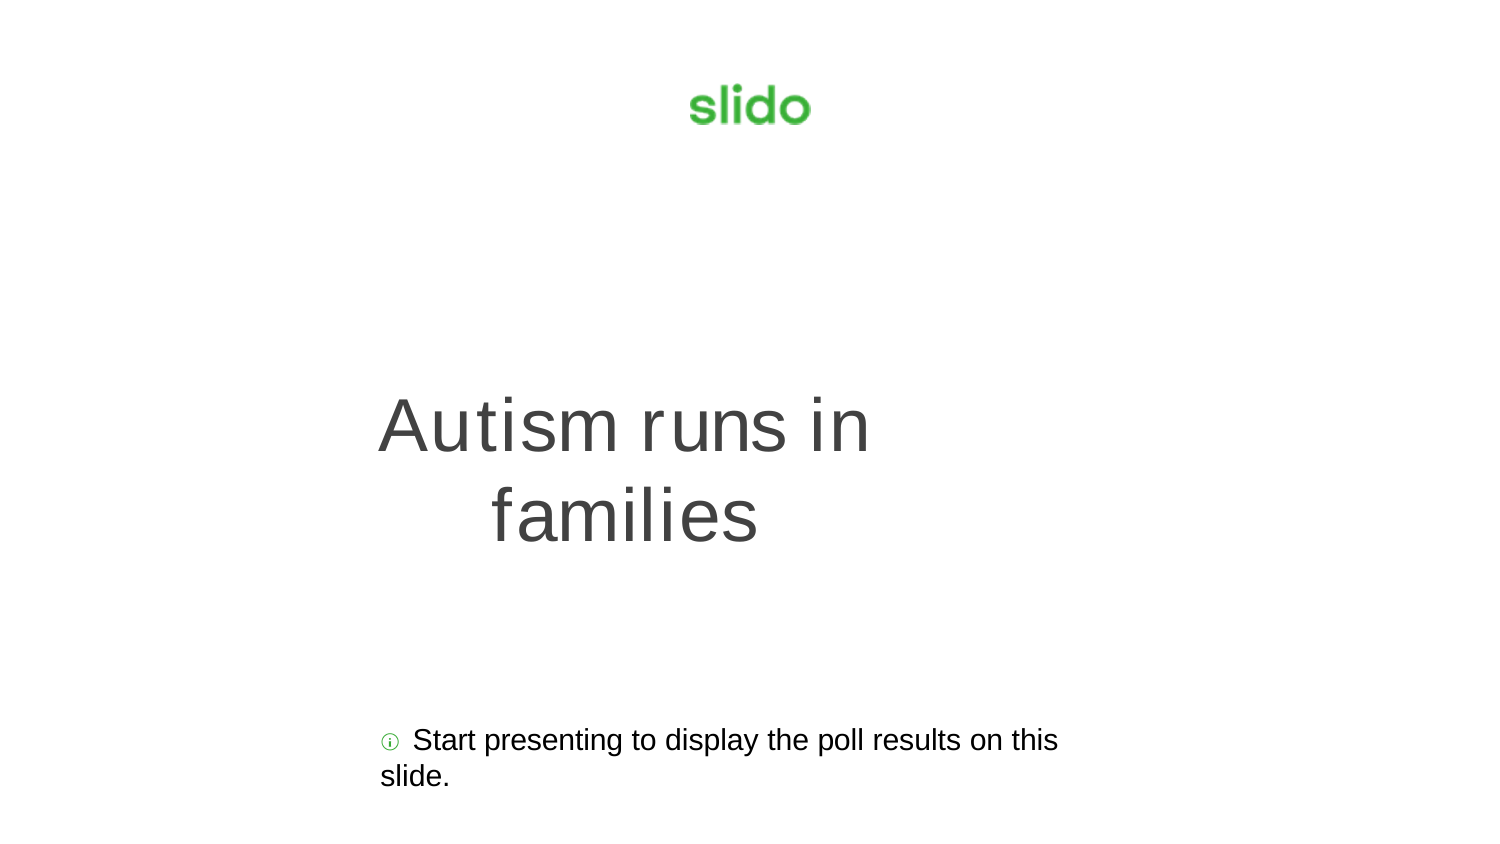

# Autism runs in families
ⓘ Start presenting to display the poll results on this slide.